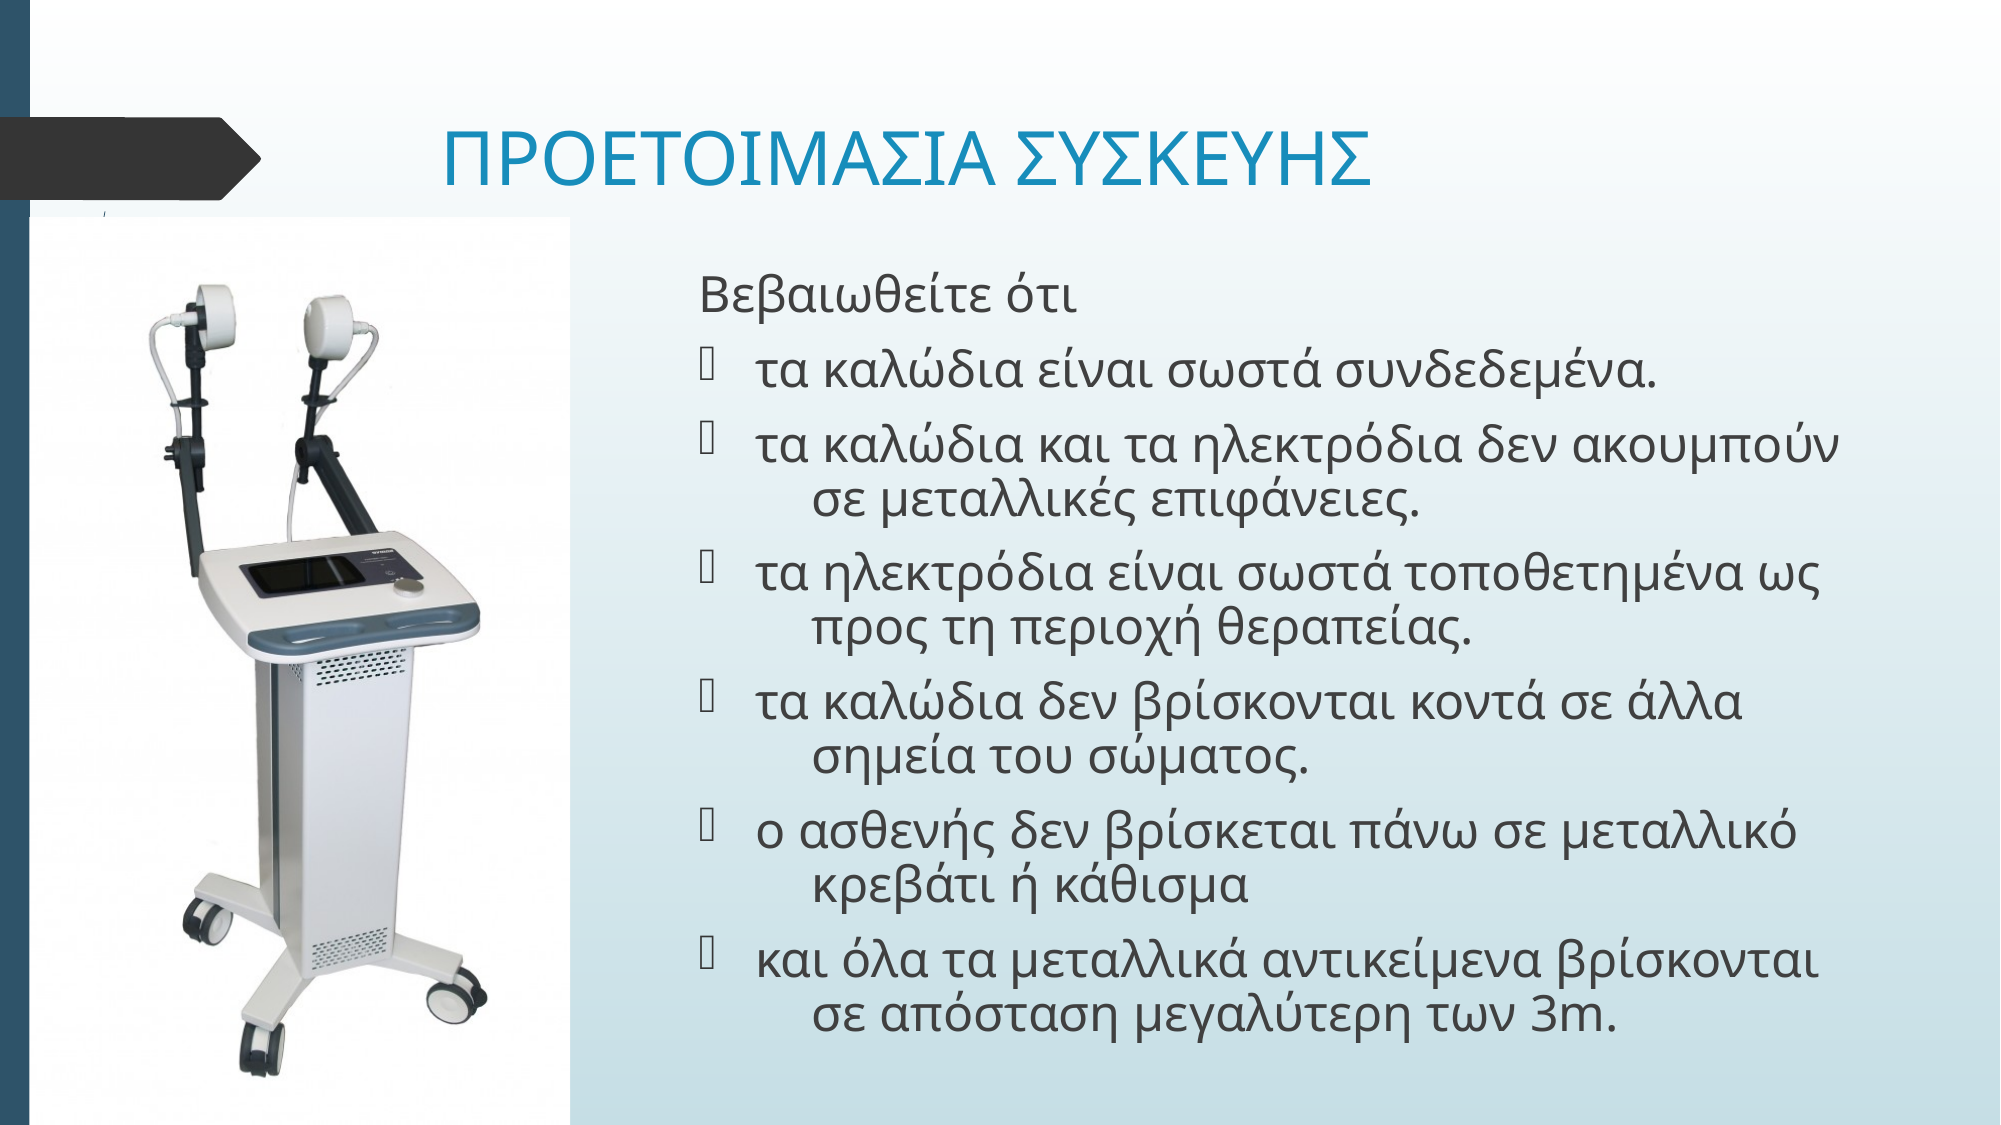

# ΠΡΟΕΤΟΙΜΑΣΙΑ ΣΥΣΚΕΥΗΣ
Βεβαιωθείτε ότι
τα καλώδια είναι σωστά συνδεδεμένα.
τα καλώδια και τα ηλεκτρόδια δεν ακουμπούν σε μεταλλικές επιφάνειες.
τα ηλεκτρόδια είναι σωστά τοποθετημένα ως προς τη περιοχή θεραπείας.
τα καλώδια δεν βρίσκονται κοντά σε άλλα σημεία του σώματος.
ο ασθενής δεν βρίσκεται πάνω σε μεταλλικό κρεβάτι ή κάθισμα
και όλα τα μεταλλικά αντικείμενα βρίσκονται σε απόσταση μεγαλύτερη των 3m.